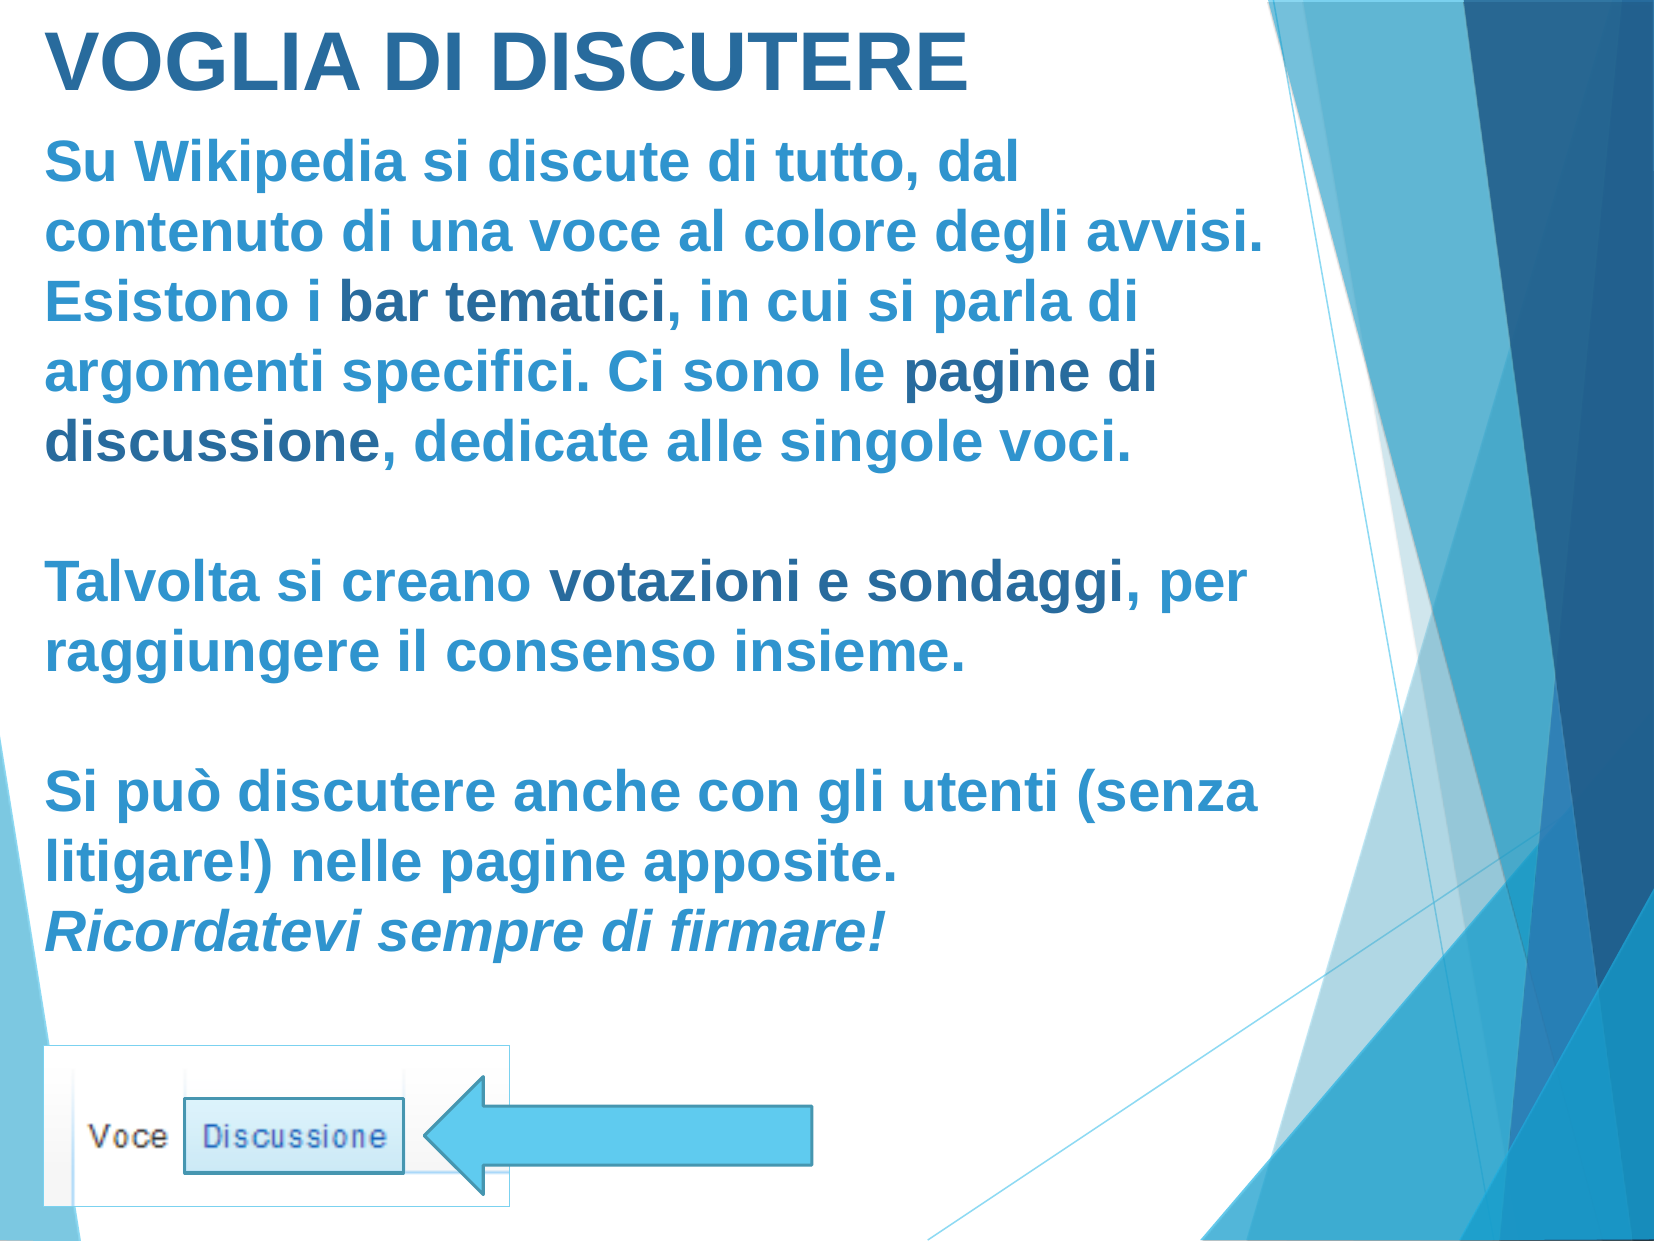

VOGLIA DI DISCUTERE
Su Wikipedia si discute di tutto, dal contenuto di una voce al colore degli avvisi. Esistono i bar tematici, in cui si parla di argomenti specifici. Ci sono le pagine di discussione, dedicate alle singole voci.
Talvolta si creano votazioni e sondaggi, per raggiungere il consenso insieme.
Si può discutere anche con gli utenti (senza litigare!) nelle pagine apposite.
Ricordatevi sempre di firmare!